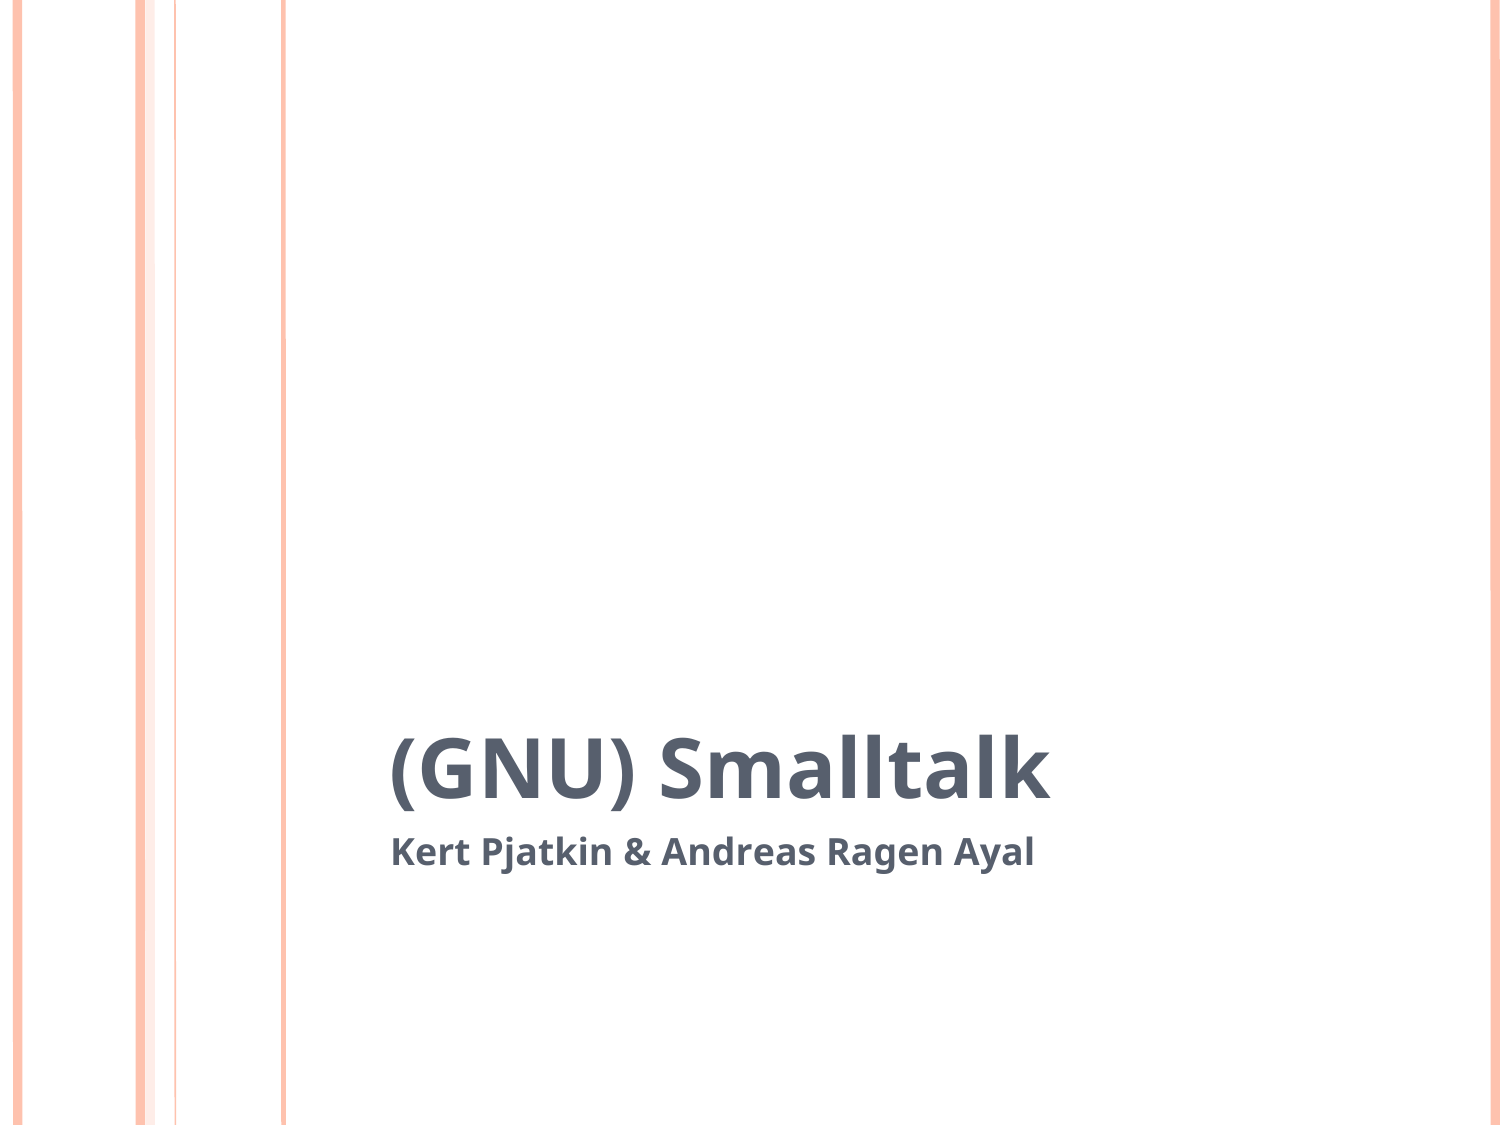

# (GNU) Smalltalk
Kert Pjatkin & Andreas Ragen Ayal